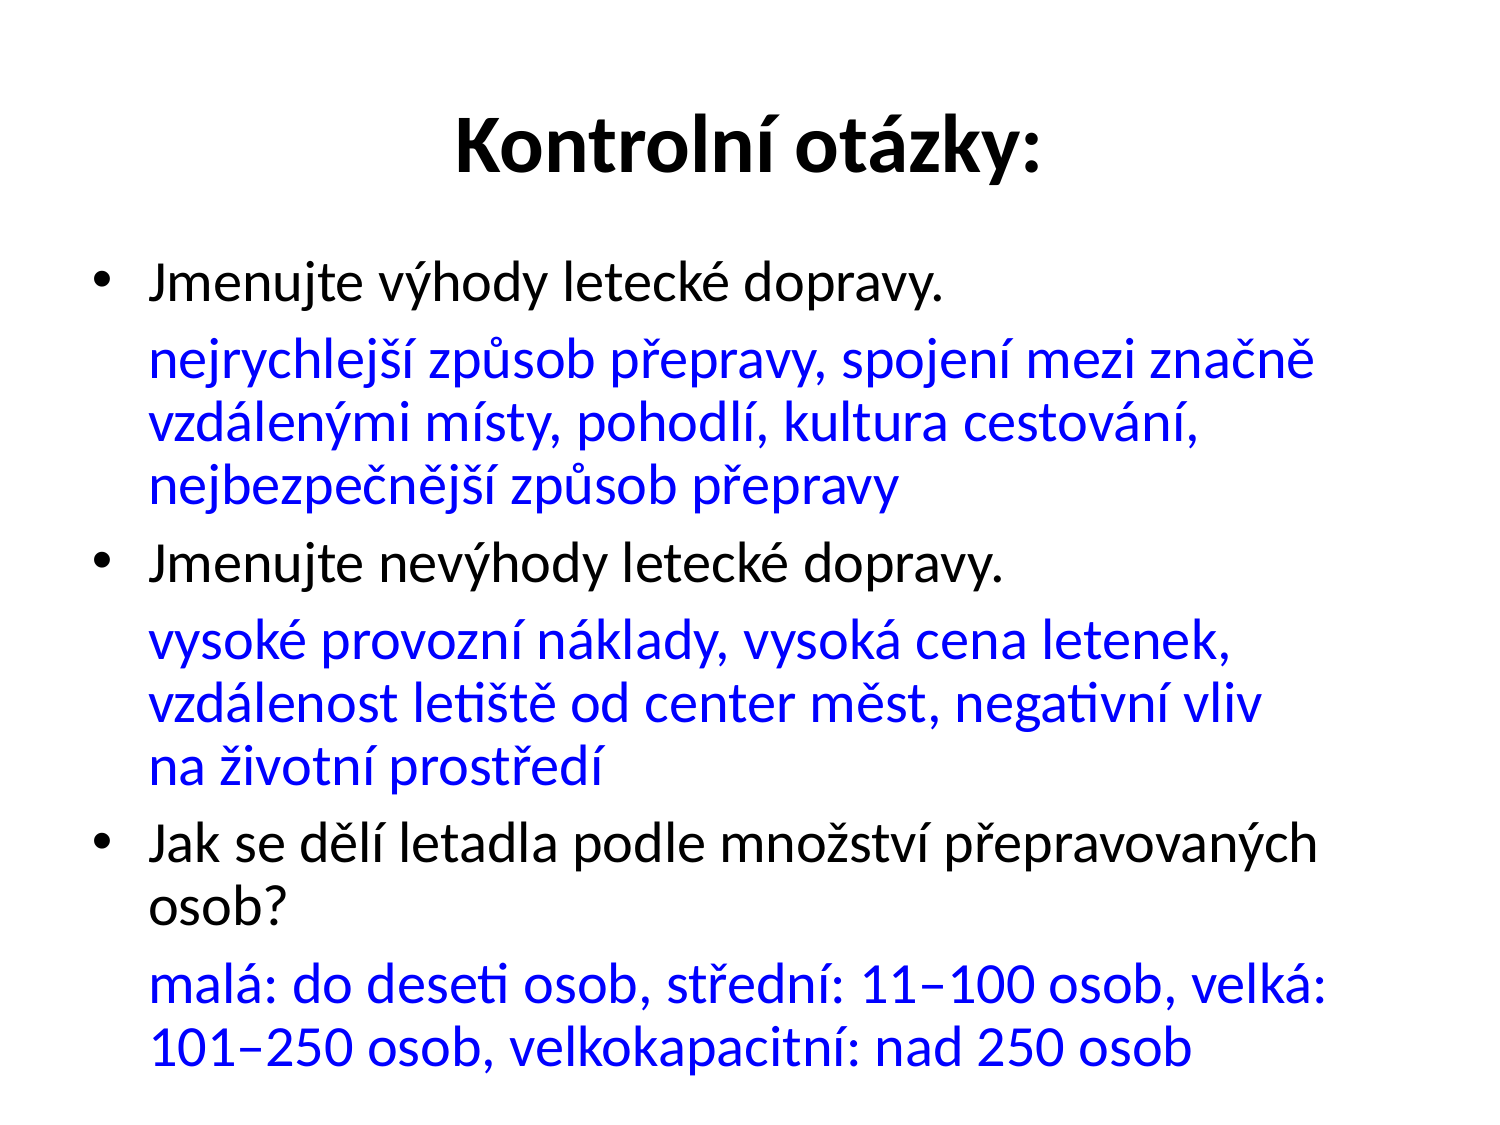

# Kontrolní otázky:
Jmenujte výhody letecké dopravy.
	nejrychlejší způsob přepravy, spojení mezi značně vzdálenými místy, pohodlí, kultura cestování, nejbezpečnější způsob přepravy
Jmenujte nevýhody letecké dopravy.
	vysoké provozní náklady, vysoká cena letenek, vzdálenost letiště od center měst, negativní vliv
na životní prostředí
Jak se dělí letadla podle množství přepravovaných osob?
	malá: do deseti osob, střední: 11–100 osob, velká: 101–250 osob, velkokapacitní: nad 250 osob